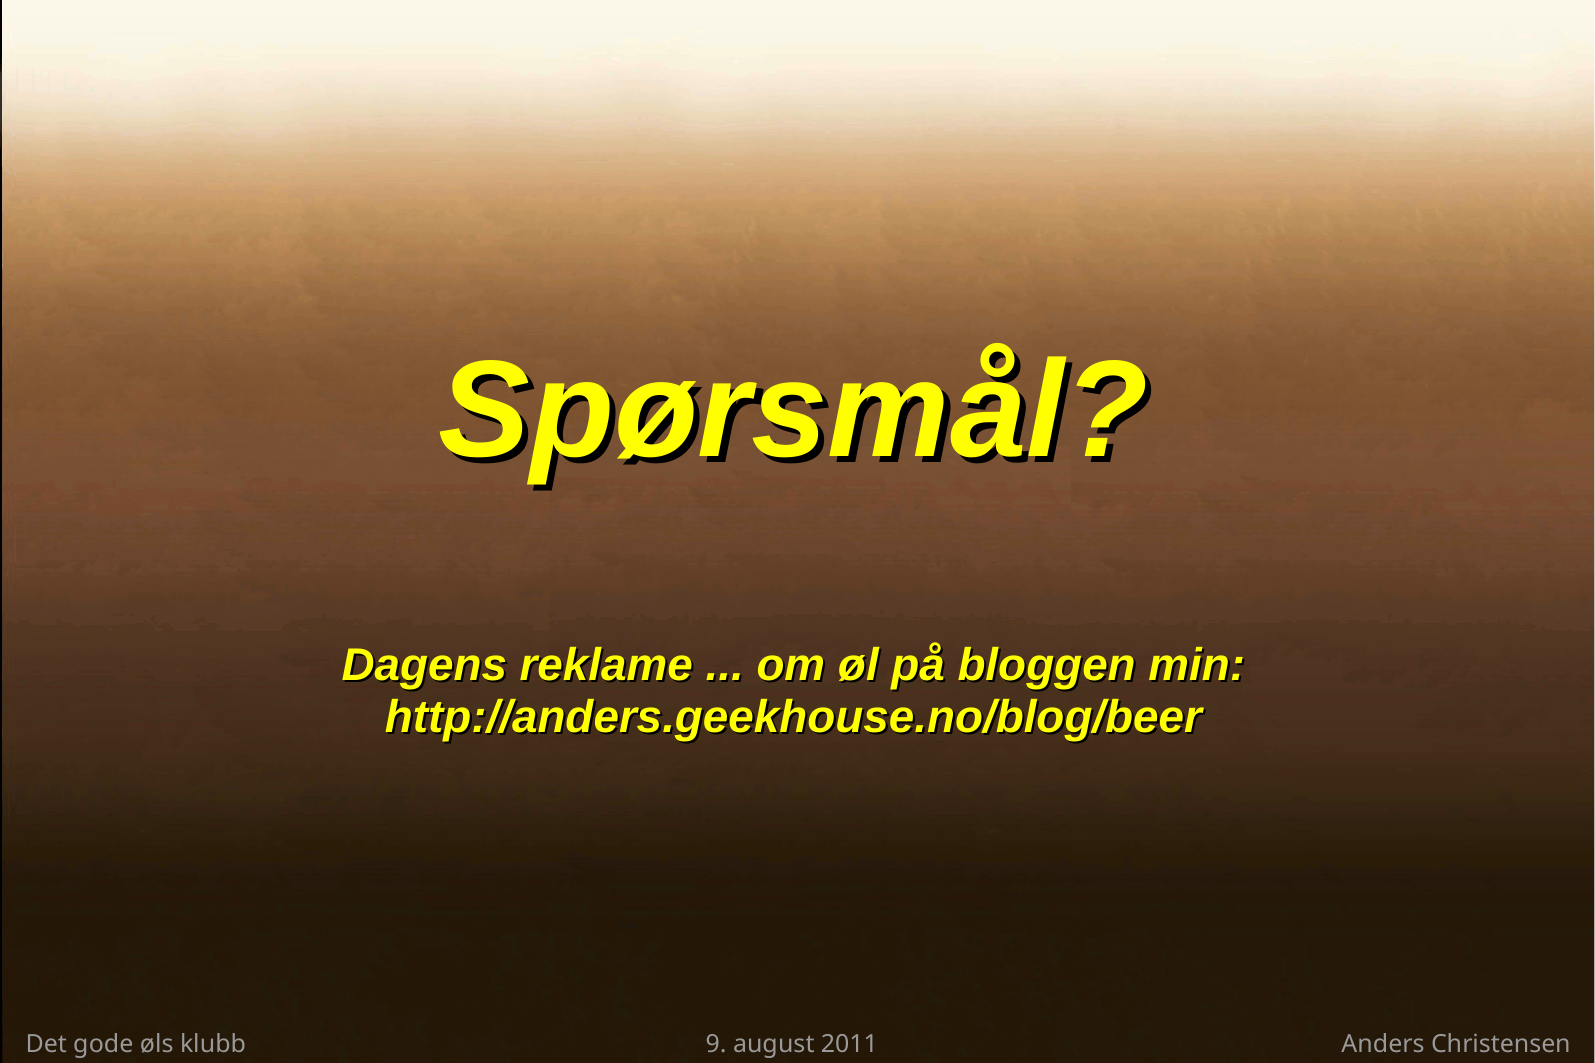

#
Spørsmål?
Dagens reklame ... om øl på bloggen min:
http://anders.geekhouse.no/blog/beer